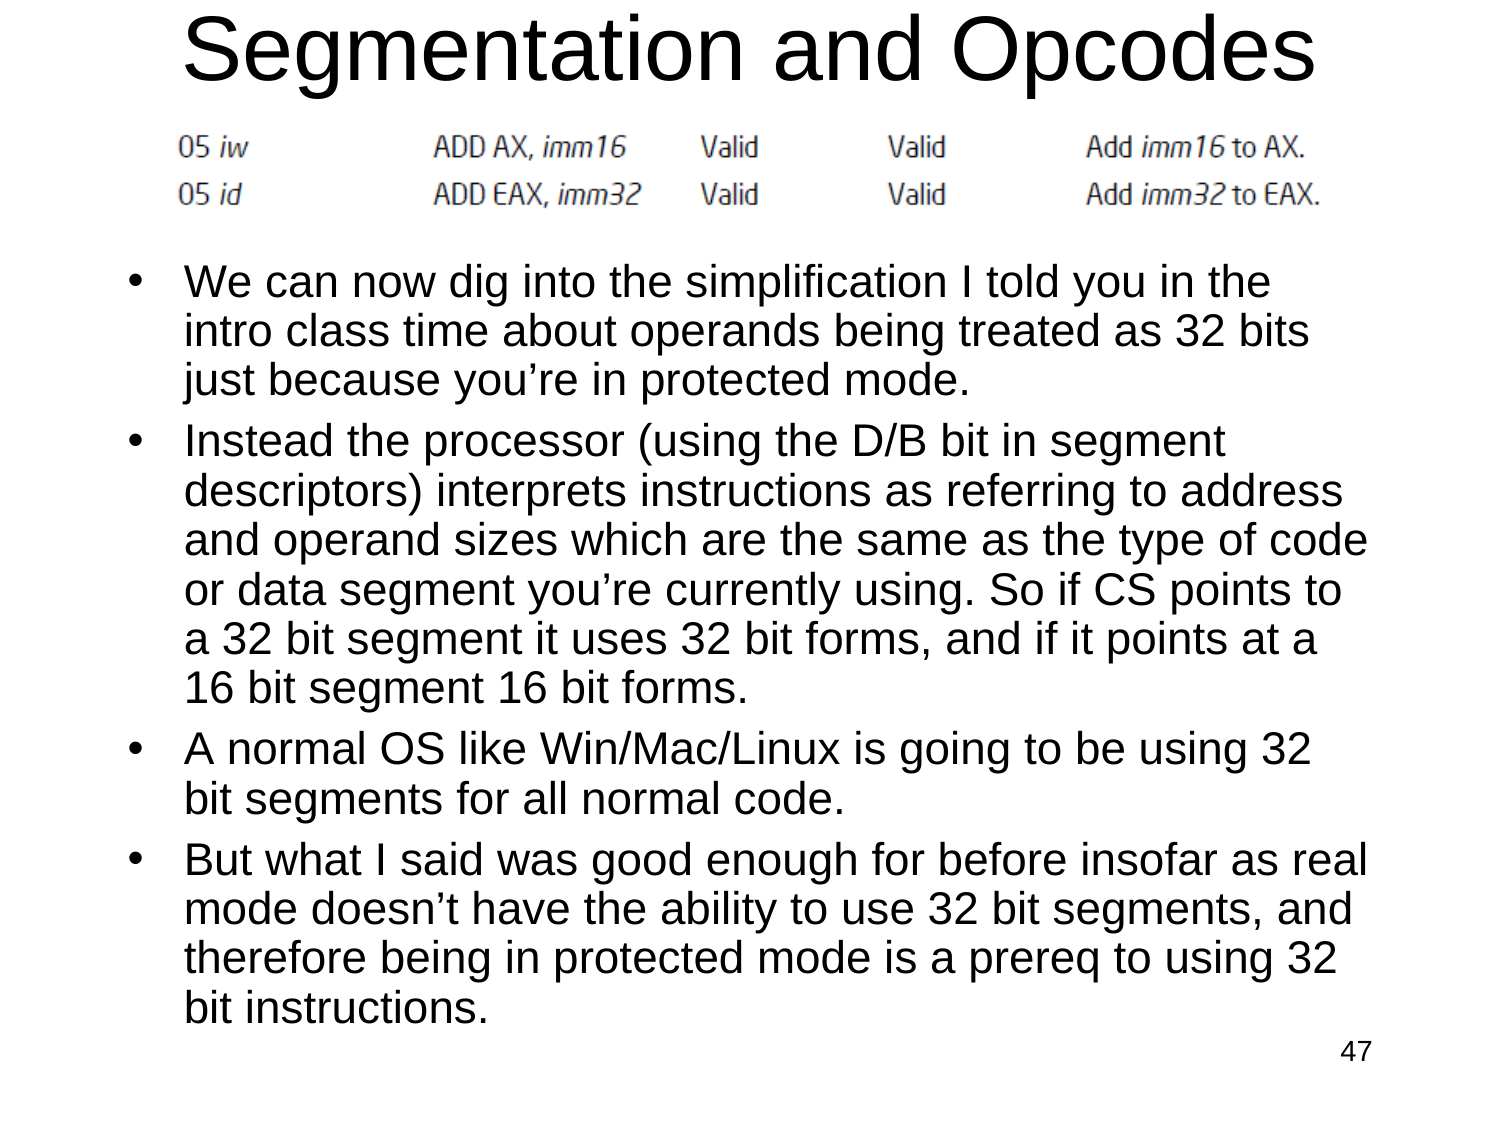

# Segmentation and Opcodes
We can now dig into the simplification I told you in the intro class time about operands being treated as 32 bits just because you’re in protected mode.
Instead the processor (using the D/B bit in segment descriptors) interprets instructions as referring to address and operand sizes which are the same as the type of code or data segment you’re currently using. So if CS points to a 32 bit segment it uses 32 bit forms, and if it points at a 16 bit segment 16 bit forms.
A normal OS like Win/Mac/Linux is going to be using 32 bit segments for all normal code.
But what I said was good enough for before insofar as real mode doesn’t have the ability to use 32 bit segments, and therefore being in protected mode is a prereq to using 32 bit instructions.